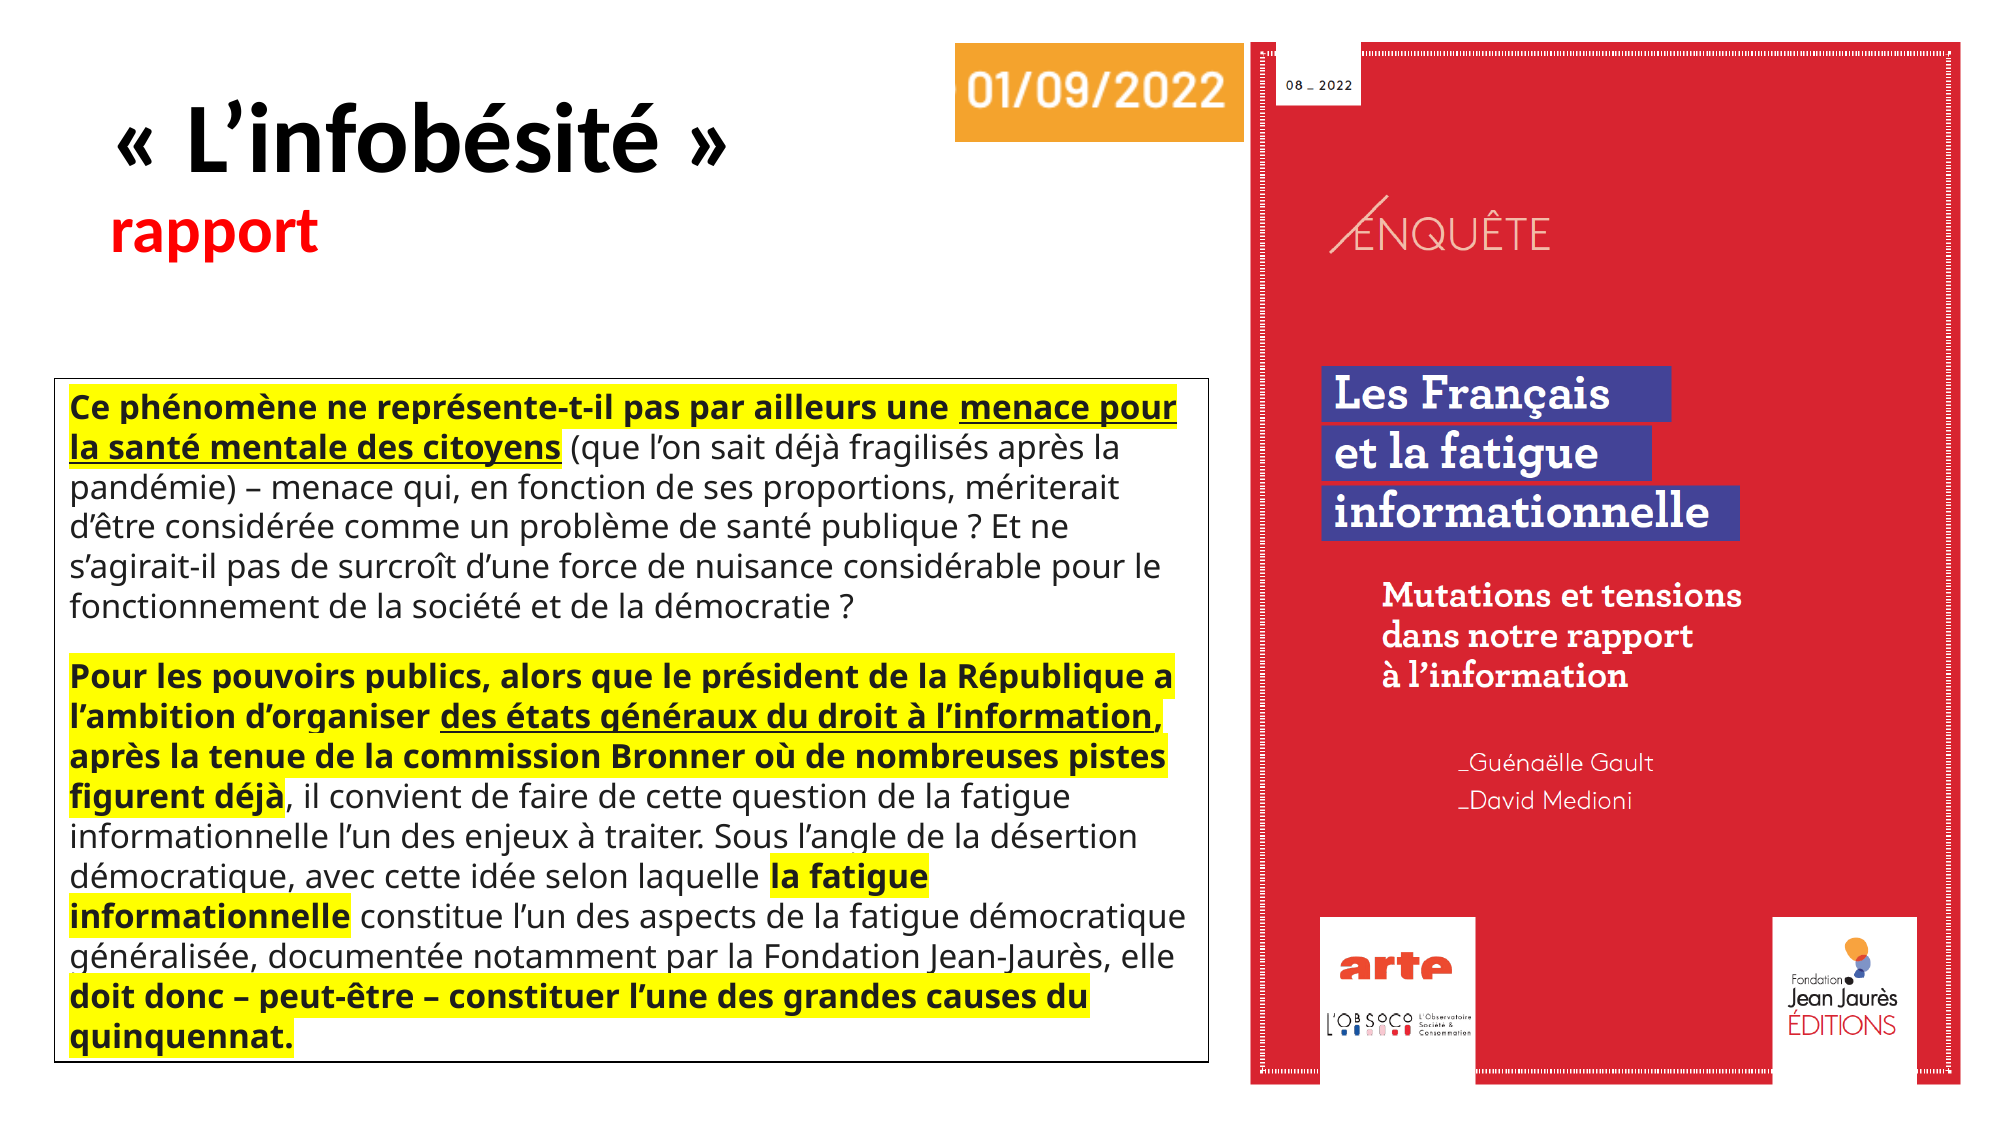

« L’infobésité »
rapport
Ce phénomène ne représente-t-il pas par ailleurs une menace pour la santé mentale des citoyens (que l’on sait déjà fragilisés après la pandémie) – menace qui, en fonction de ses proportions, mériterait d’être considérée comme un problème de santé publique ? Et ne s’agirait-il pas de surcroît d’une force de nuisance considérable pour le fonctionnement de la société et de la démocratie ?
Pour les pouvoirs publics, alors que le président de la République a l’ambition d’organiser des états généraux du droit à l’information, après la tenue de la commission Bronner où de nombreuses pistes figurent déjà, il convient de faire de cette question de la fatigue informationnelle l’un des enjeux à traiter. Sous l’angle de la désertion démocratique, avec cette idée selon laquelle la fatigue informationnelle constitue l’un des aspects de la fatigue démocratique généralisée, documentée notamment par la Fondation Jean-Jaurès, elle doit donc – peut-être – constituer l’une des grandes causes du quinquennat.